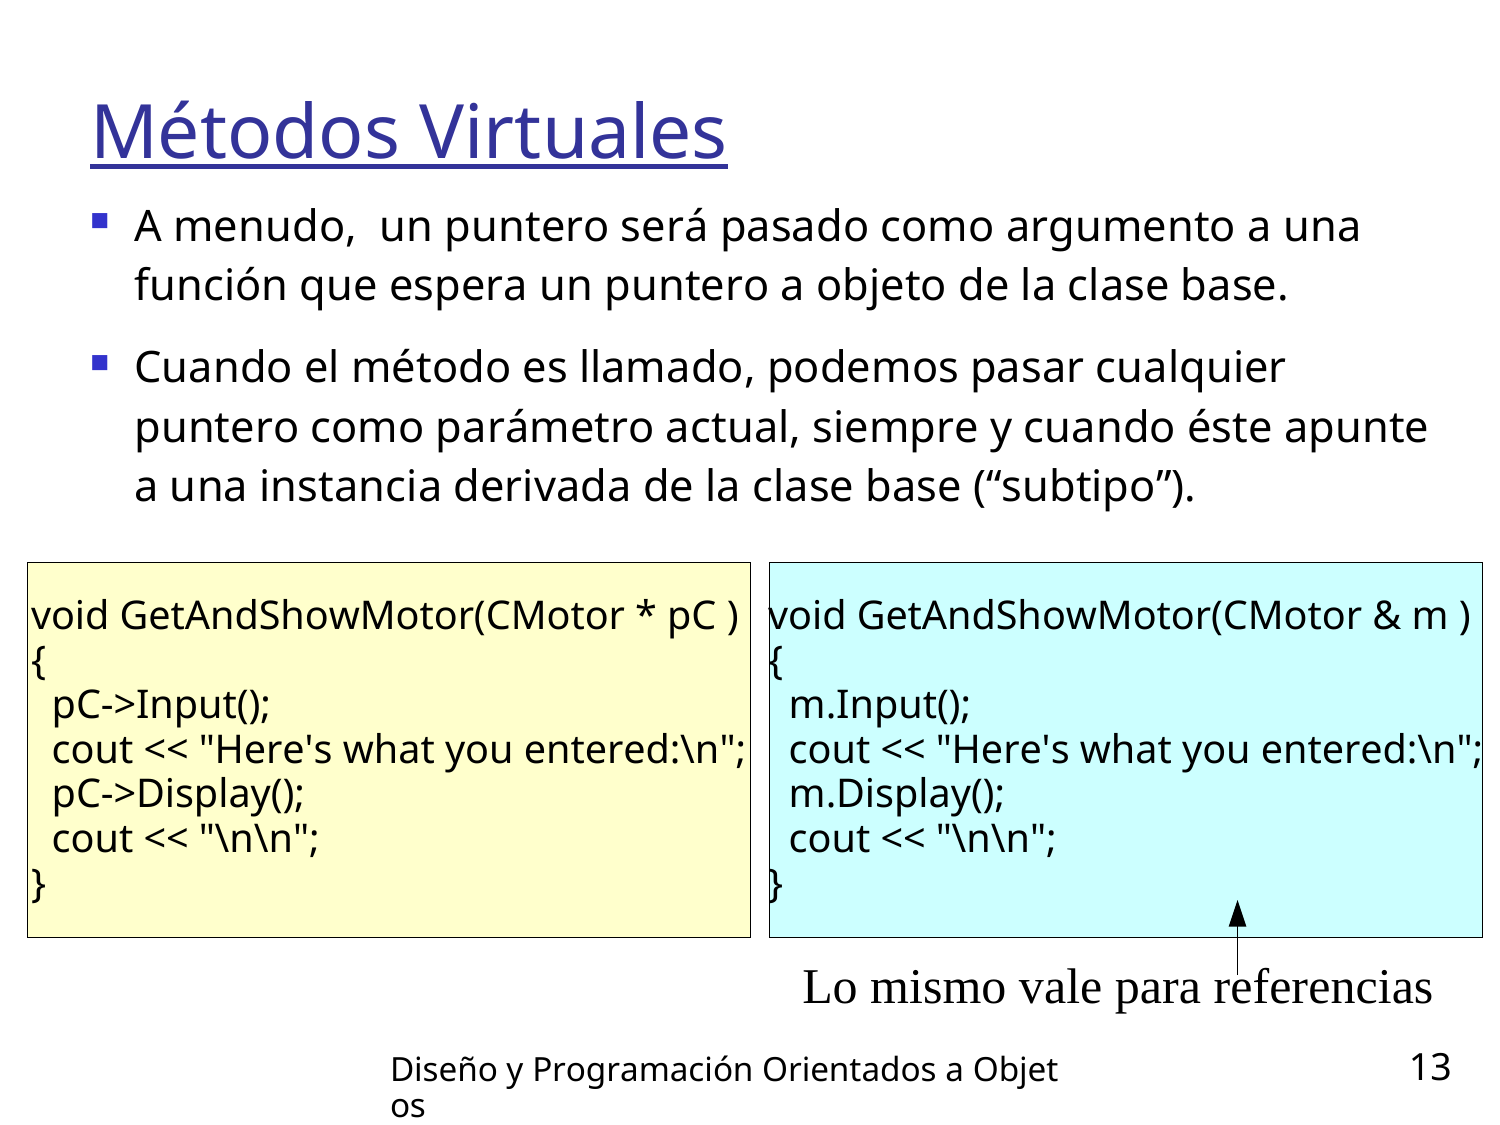

# Métodos Virtuales
A menudo, un puntero será pasado como argumento a una función que espera un puntero a objeto de la clase base.
Cuando el método es llamado, podemos pasar cualquier puntero como parámetro actual, siempre y cuando éste apunte a una instancia derivada de la clase base (“subtipo”).
void GetAndShowMotor(CMotor & m )‏
{
 m.Input();
 cout << "Here's what you entered:\n";
 m.Display();
 cout << "\n\n";
}
void GetAndShowMotor(CMotor * pC )‏
{
 pC->Input();
 cout << "Here's what you entered:\n";
 pC->Display();
 cout << "\n\n";
}
Lo mismo vale para referencias
Diseño y Programación Orientados a Objetos
13